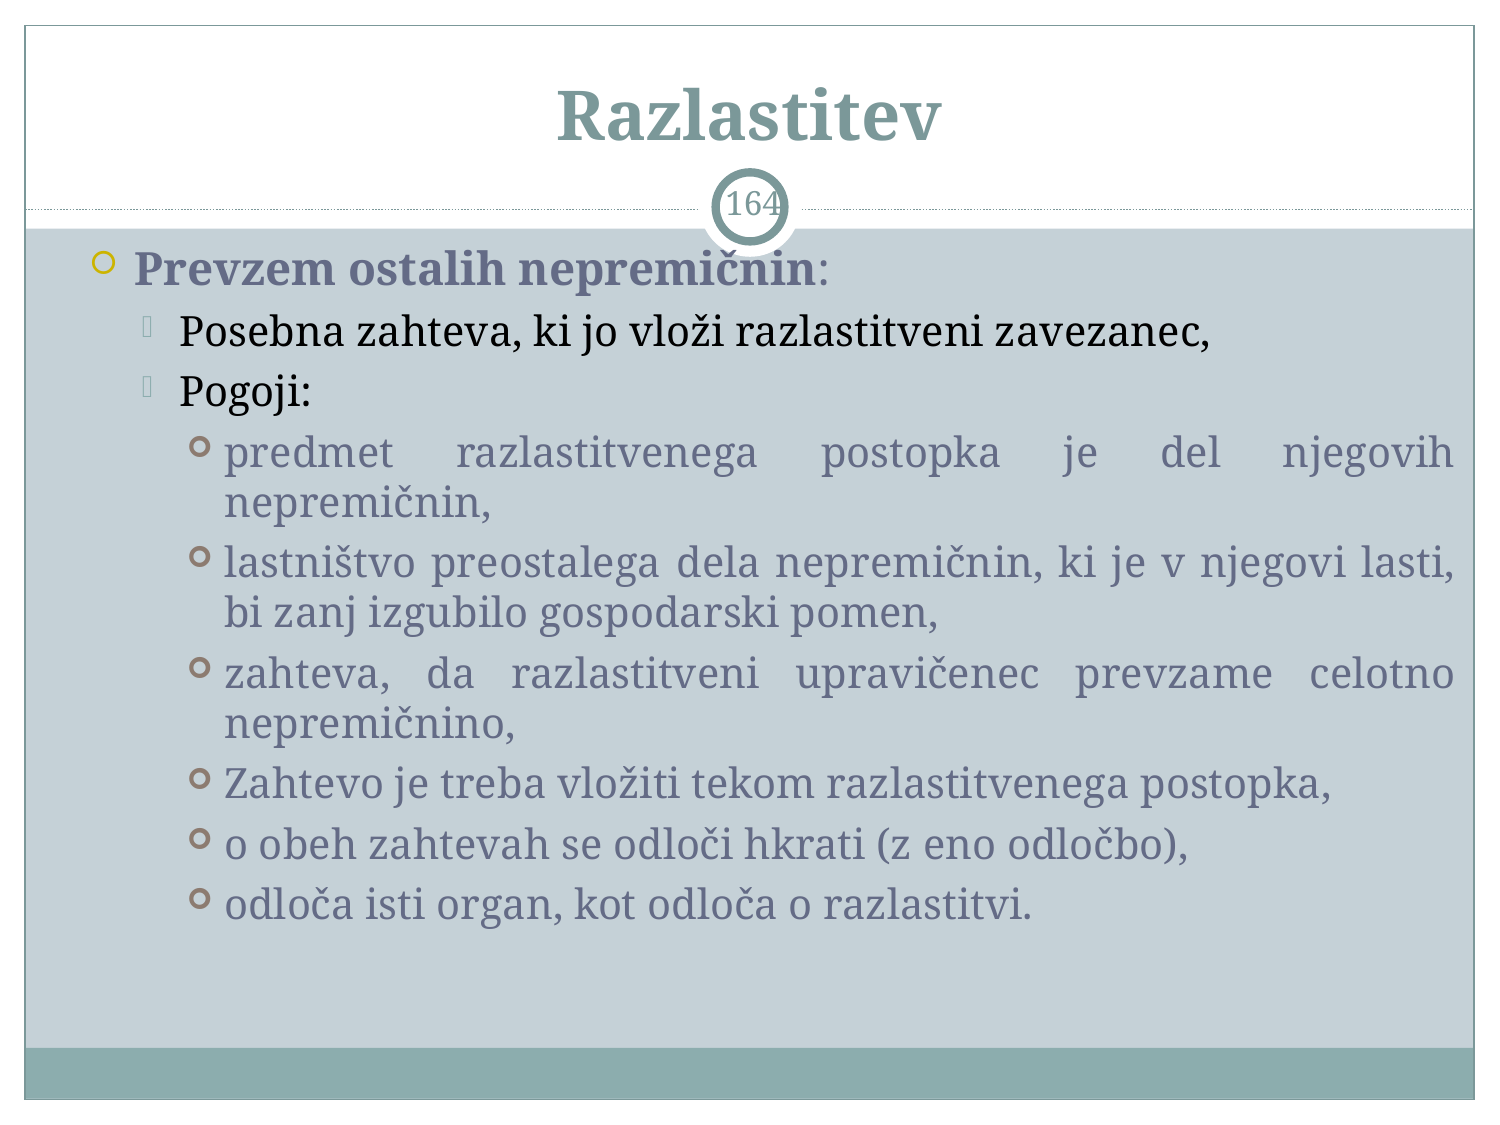

# Razlastitev
Prevzem ostalih nepremičnin:
Posebna zahteva, ki jo vloži razlastitveni zavezanec,
Pogoji:
predmet razlastitvenega postopka je del njegovih nepremičnin,
lastništvo preostalega dela nepremičnin, ki je v njegovi lasti, bi zanj izgubilo gospodarski pomen,
zahteva, da razlastitveni upravičenec prevzame celotno nepremičnino,
Zahtevo je treba vložiti tekom razlastitvenega postopka,
o obeh zahtevah se odloči hkrati (z eno odločbo),
odloča isti organ, kot odloča o razlastitvi.